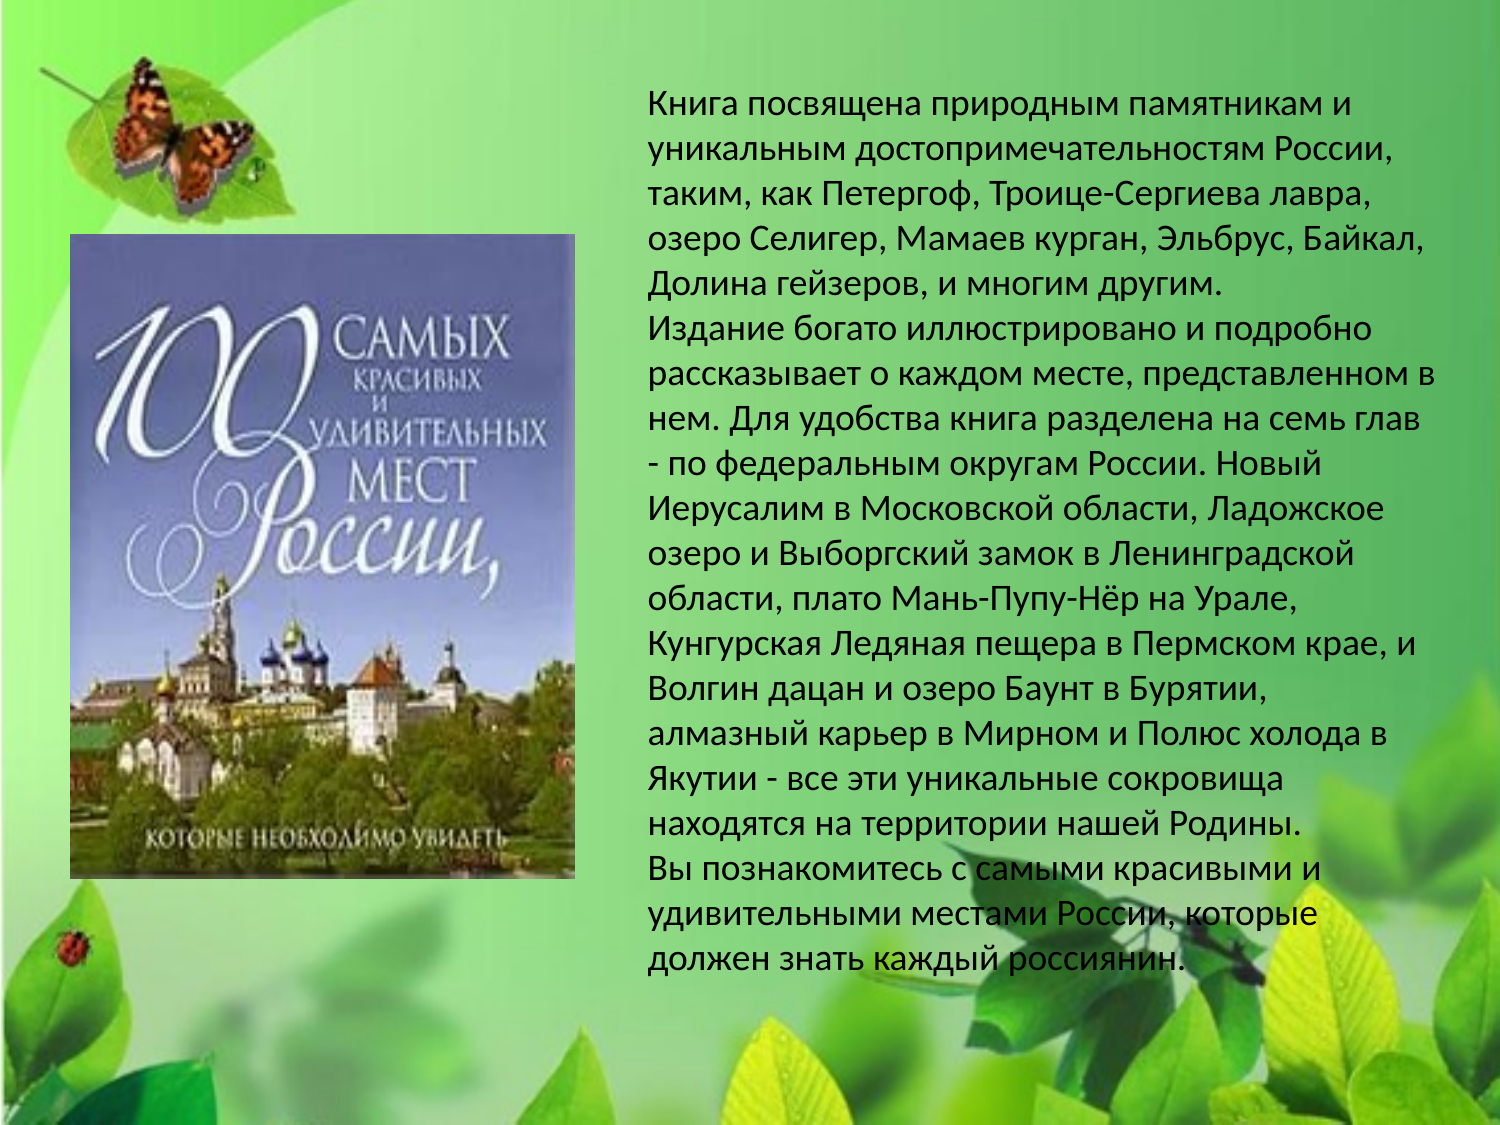

Книга посвящена природным памятникам и уникальным достопримечательностям России, таким, как Петергоф, Троице-Сергиева лавра, озеро Селигер, Мамаев курган, Эльбрус, Байкал, Долина гейзеров, и многим другим.
Издание богато иллюстрировано и подробно рассказывает о каждом месте, представленном в нем. Для удобства книга разделена на семь глав - по федеральным округам России. Новый Иерусалим в Московской области, Ладожское озеро и Выборгский замок в Ленинградской области, плато Мань-Пупу-Нёр на Урале, Кунгурская Ледяная пещера в Пермском крае, и Волгин дацан и озеро Баунт в Бурятии, алмазный карьер в Мирном и Полюс холода в Якутии - все эти уникальные сокровища находятся на территории нашей Родины.
Вы познакомитесь с самыми красивыми и удивительными местами России, которые должен знать каждый россиянин.